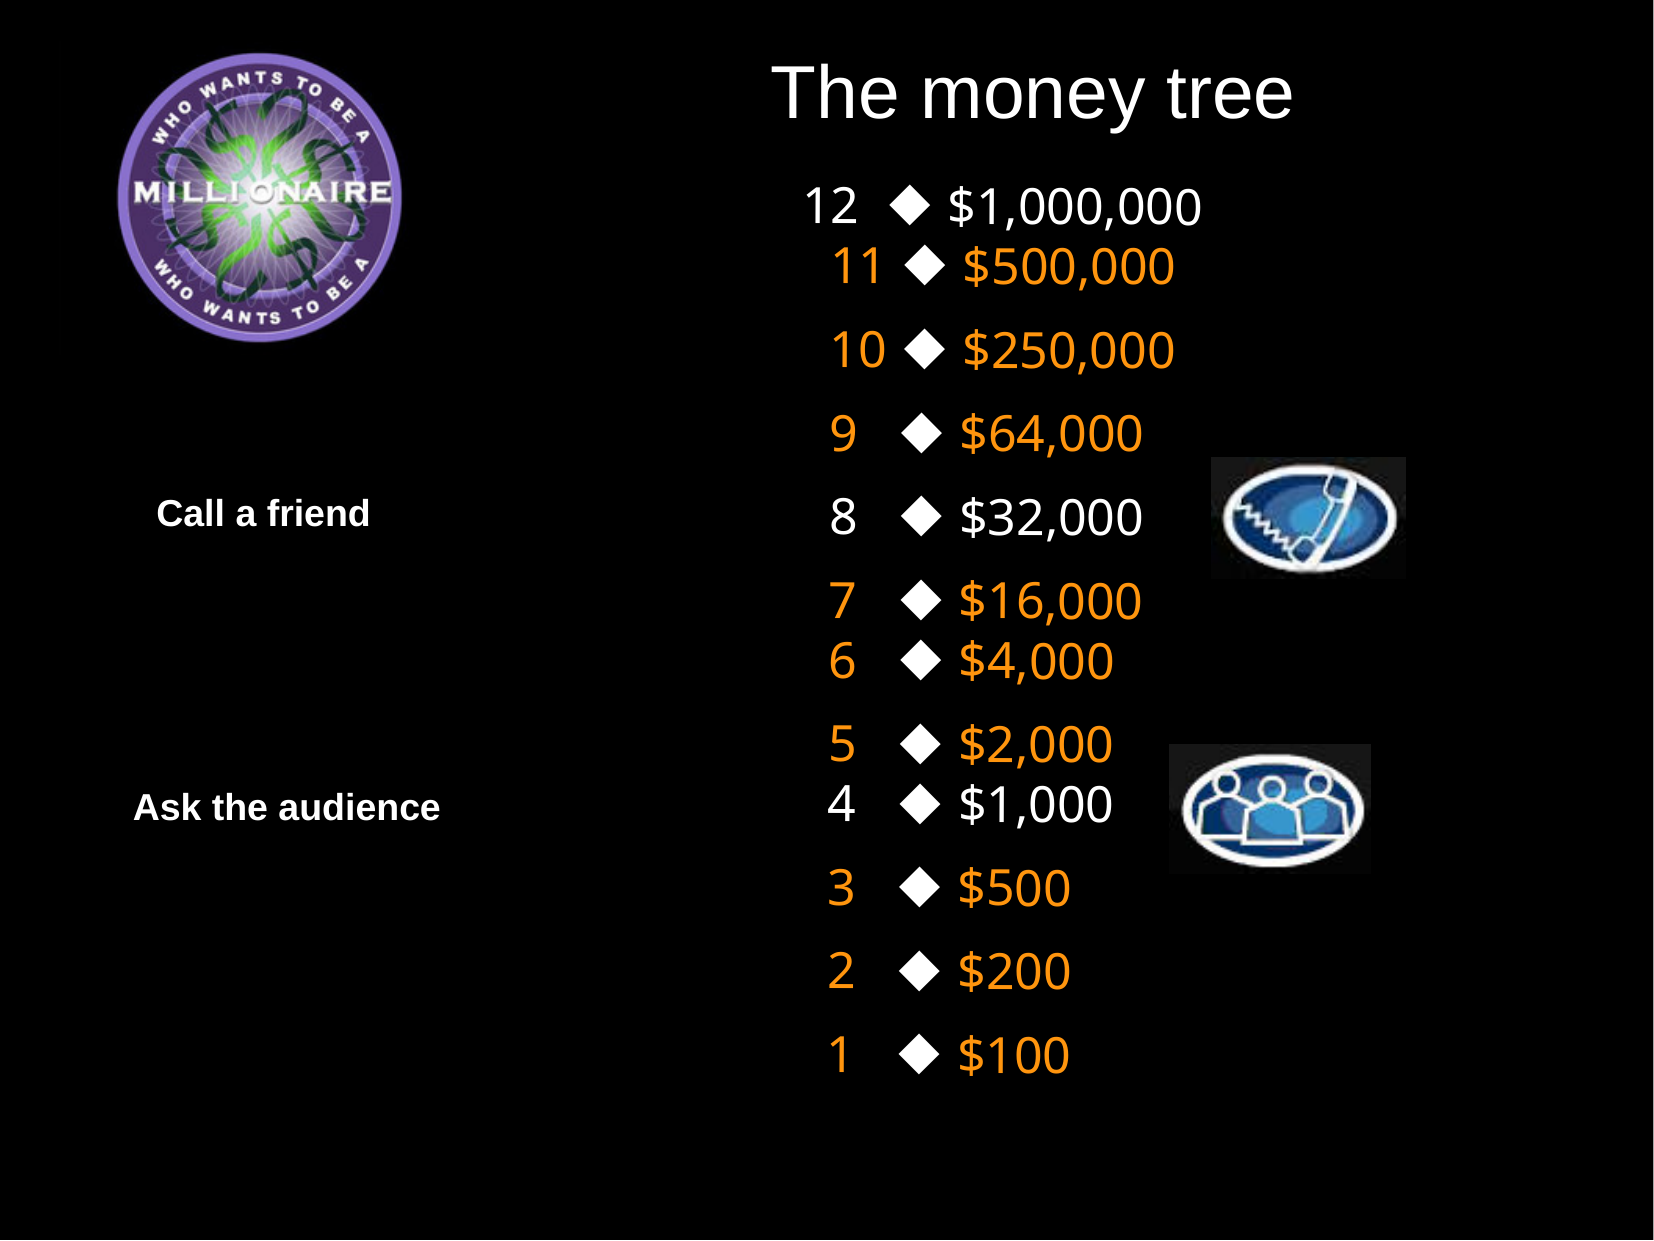

The money tree
# 12  $1,000,000
11  $500,000
10  $250,000
9  $64,000
8  $32,000
7  $16,000
6  $4,000
5  $2,000
4  $1,000
3  $500
2  $200
1  $100
Call a friend
Ask the audience